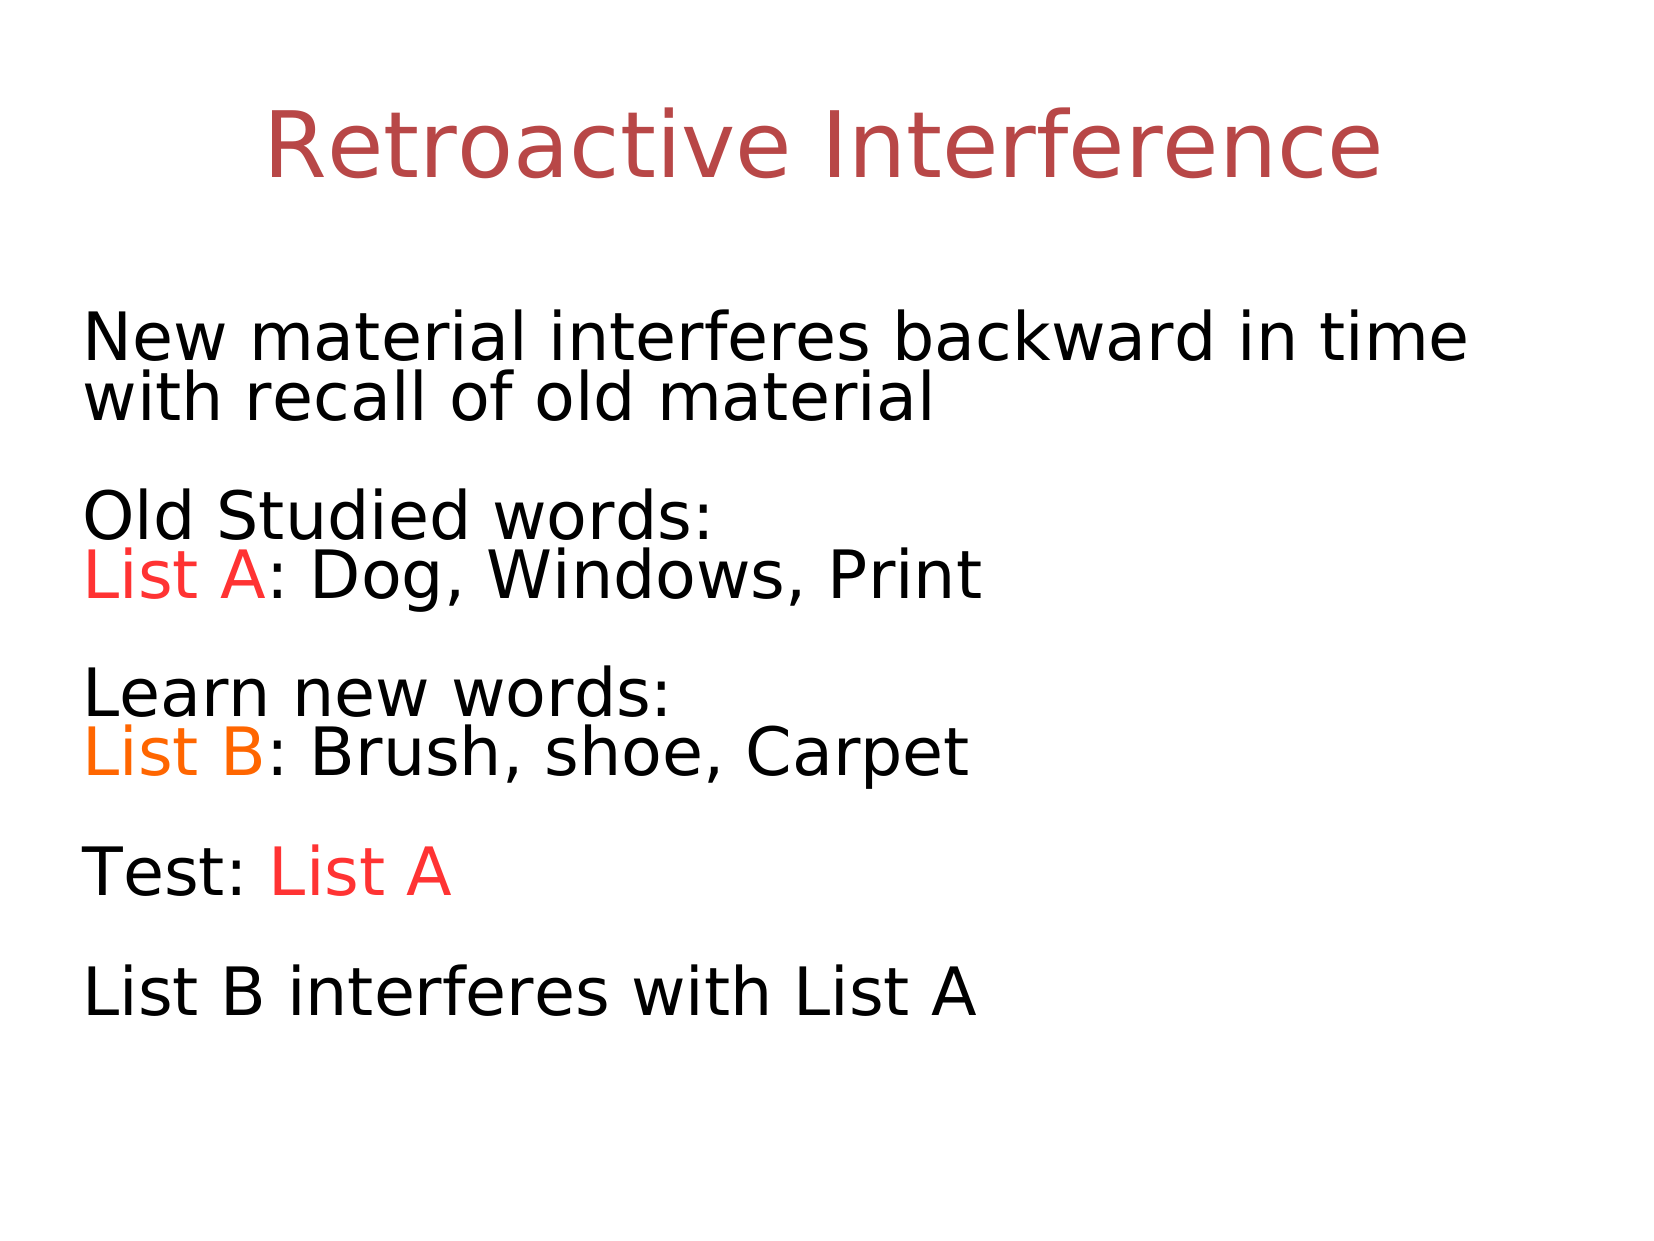

# Retroactive Interference
New material interferes backward in time with recall of old material
Old Studied words:
List A: Dog, Windows, Print
Learn new words:
List B: Brush, shoe, Carpet
Test: List A
List B interferes with List A